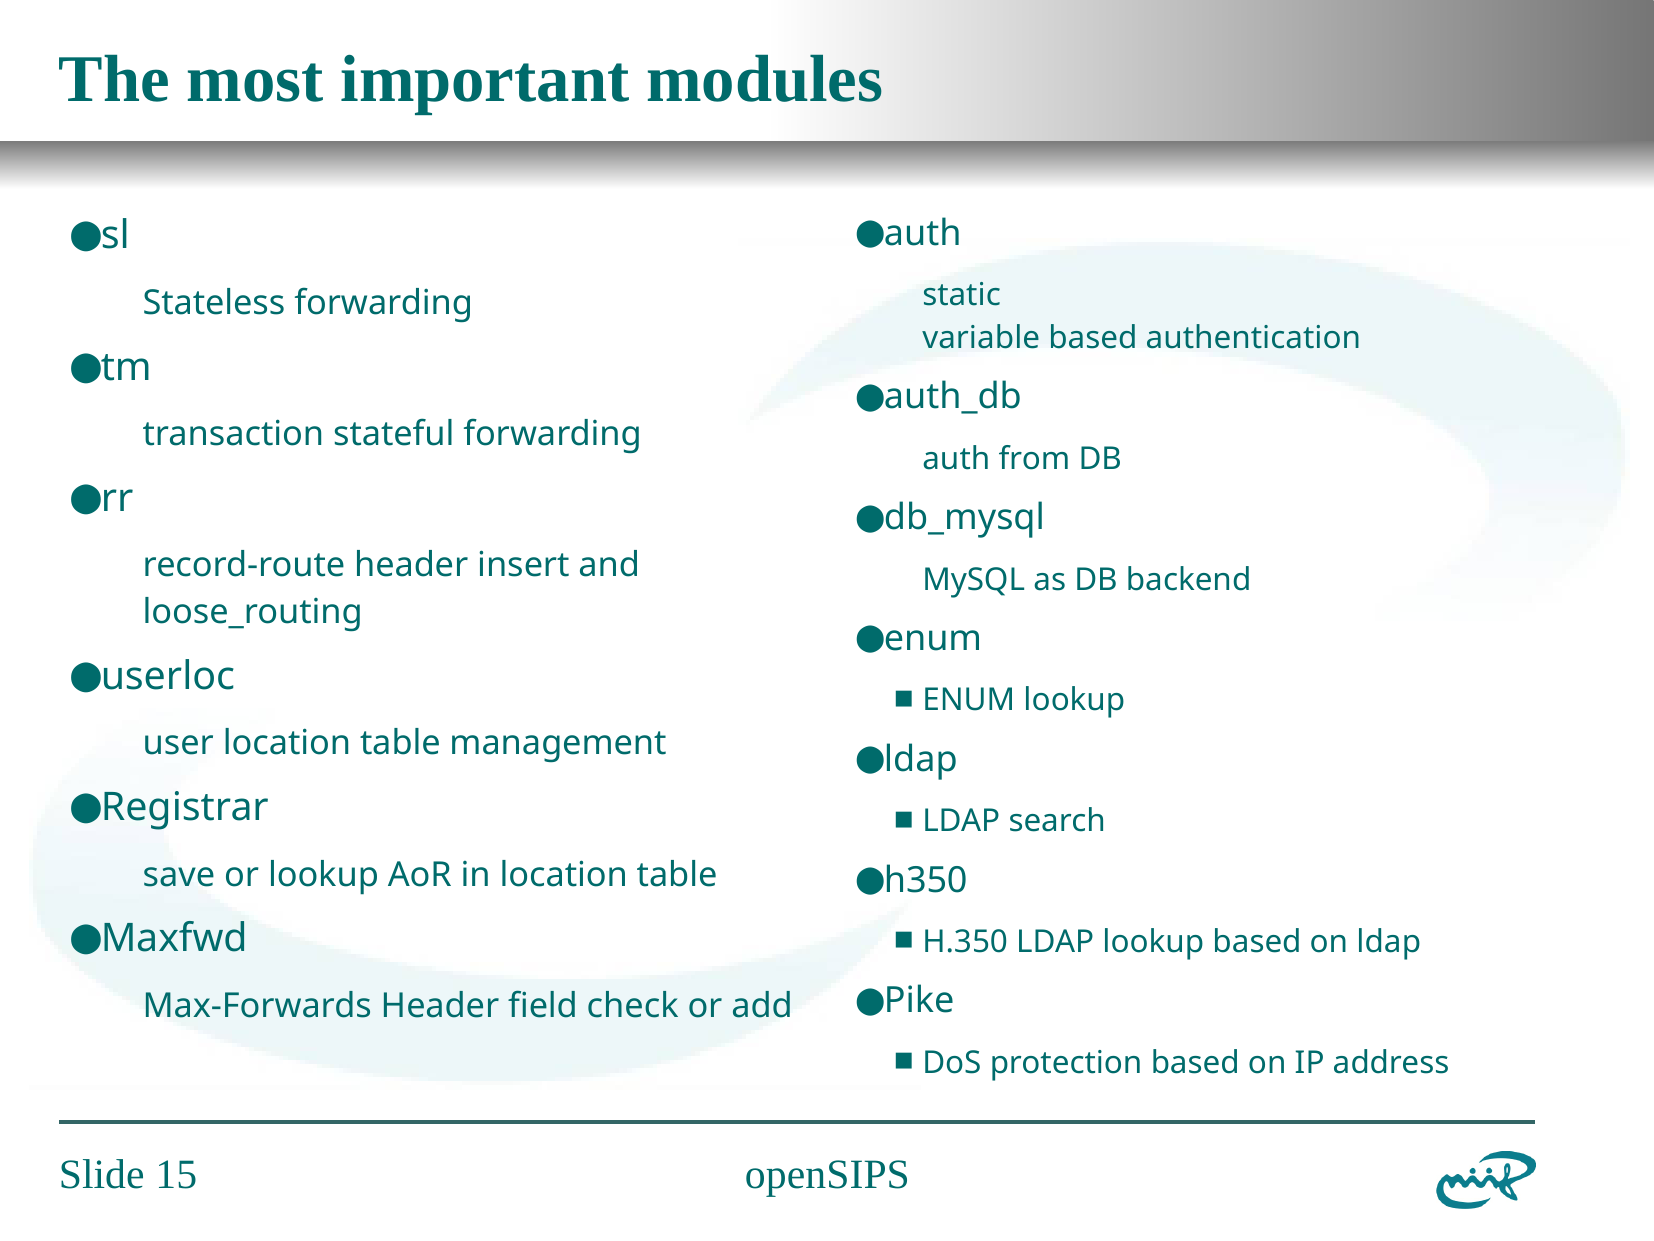

# The most important modules
sl
Stateless forwarding
tm
transaction stateful forwarding
rr
record-route header insert and loose_routing
userloc
user location table management
Registrar
save or lookup AoR in location table
Maxfwd
Max-Forwards Header field check or add
auth
static
variable based authentication
auth_db
auth from DB
db_mysql
MySQL as DB backend
enum
ENUM lookup
ldap
LDAP search
h350
H.350 LDAP lookup based on ldap
Pike
DoS protection based on IP address
15
openSIPS